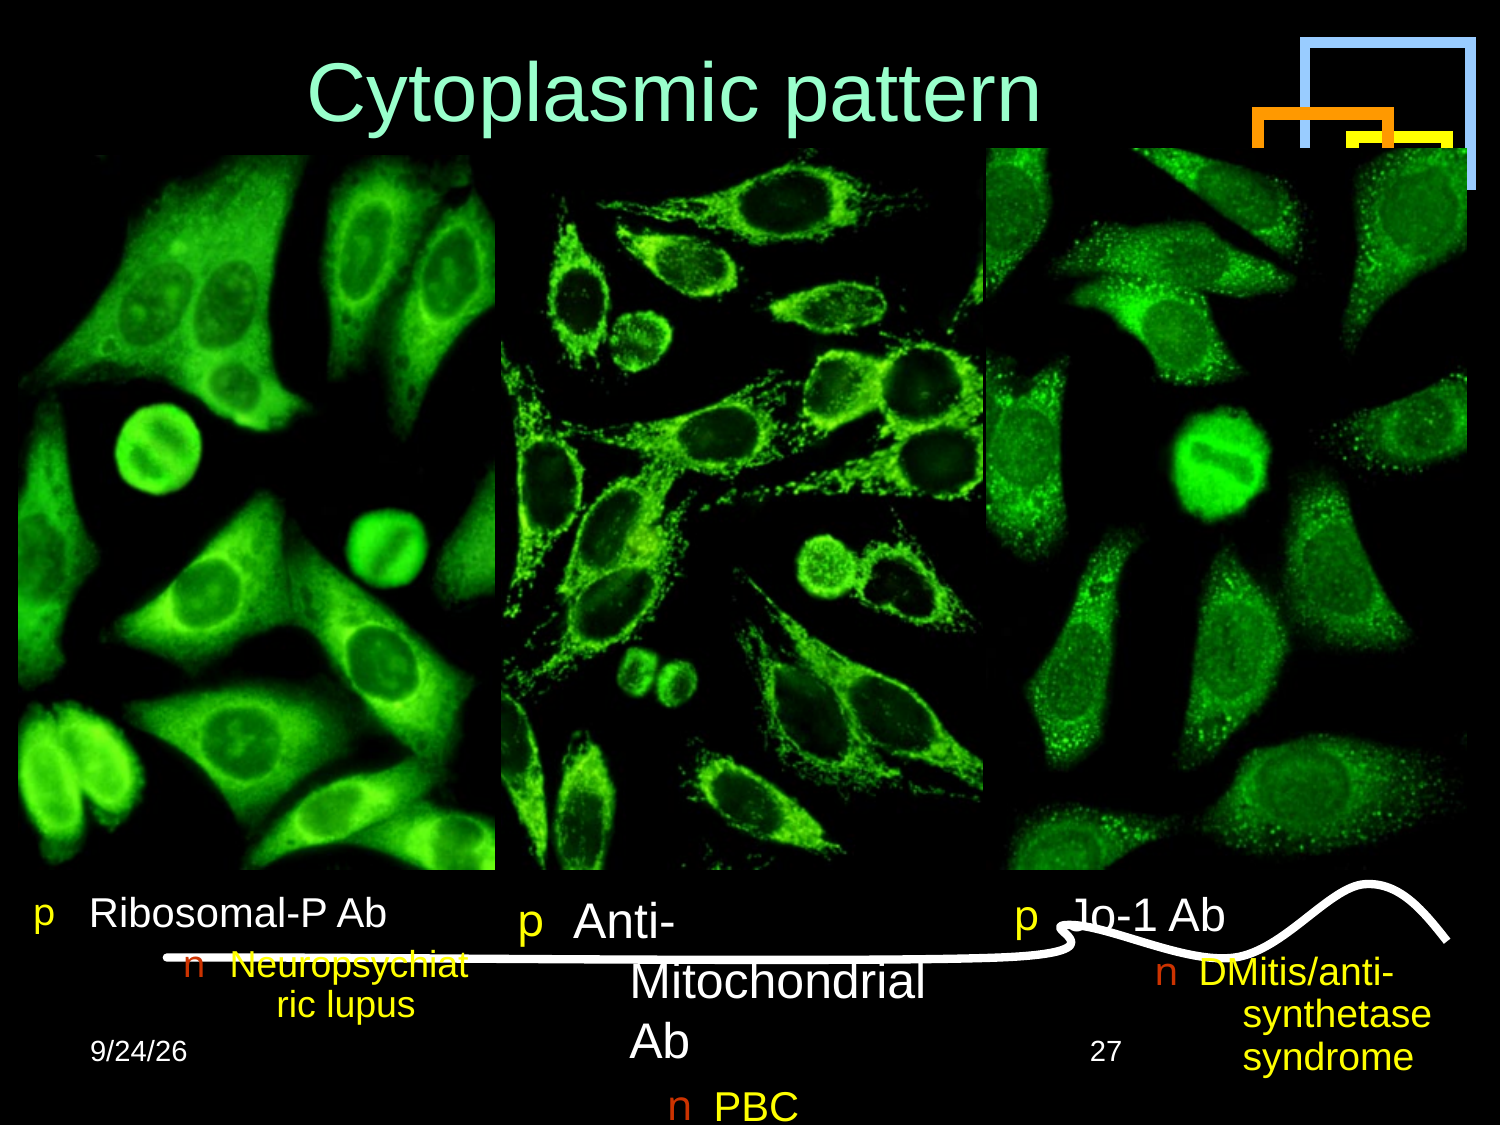

# Cytoplasmic pattern
Anti-Mitochondrial Ab
PBC
Ribosomal-P Ab
Neuropsychiatric lupus
Jo-1 Ab
DMitis/anti-synthetase syndrome
26